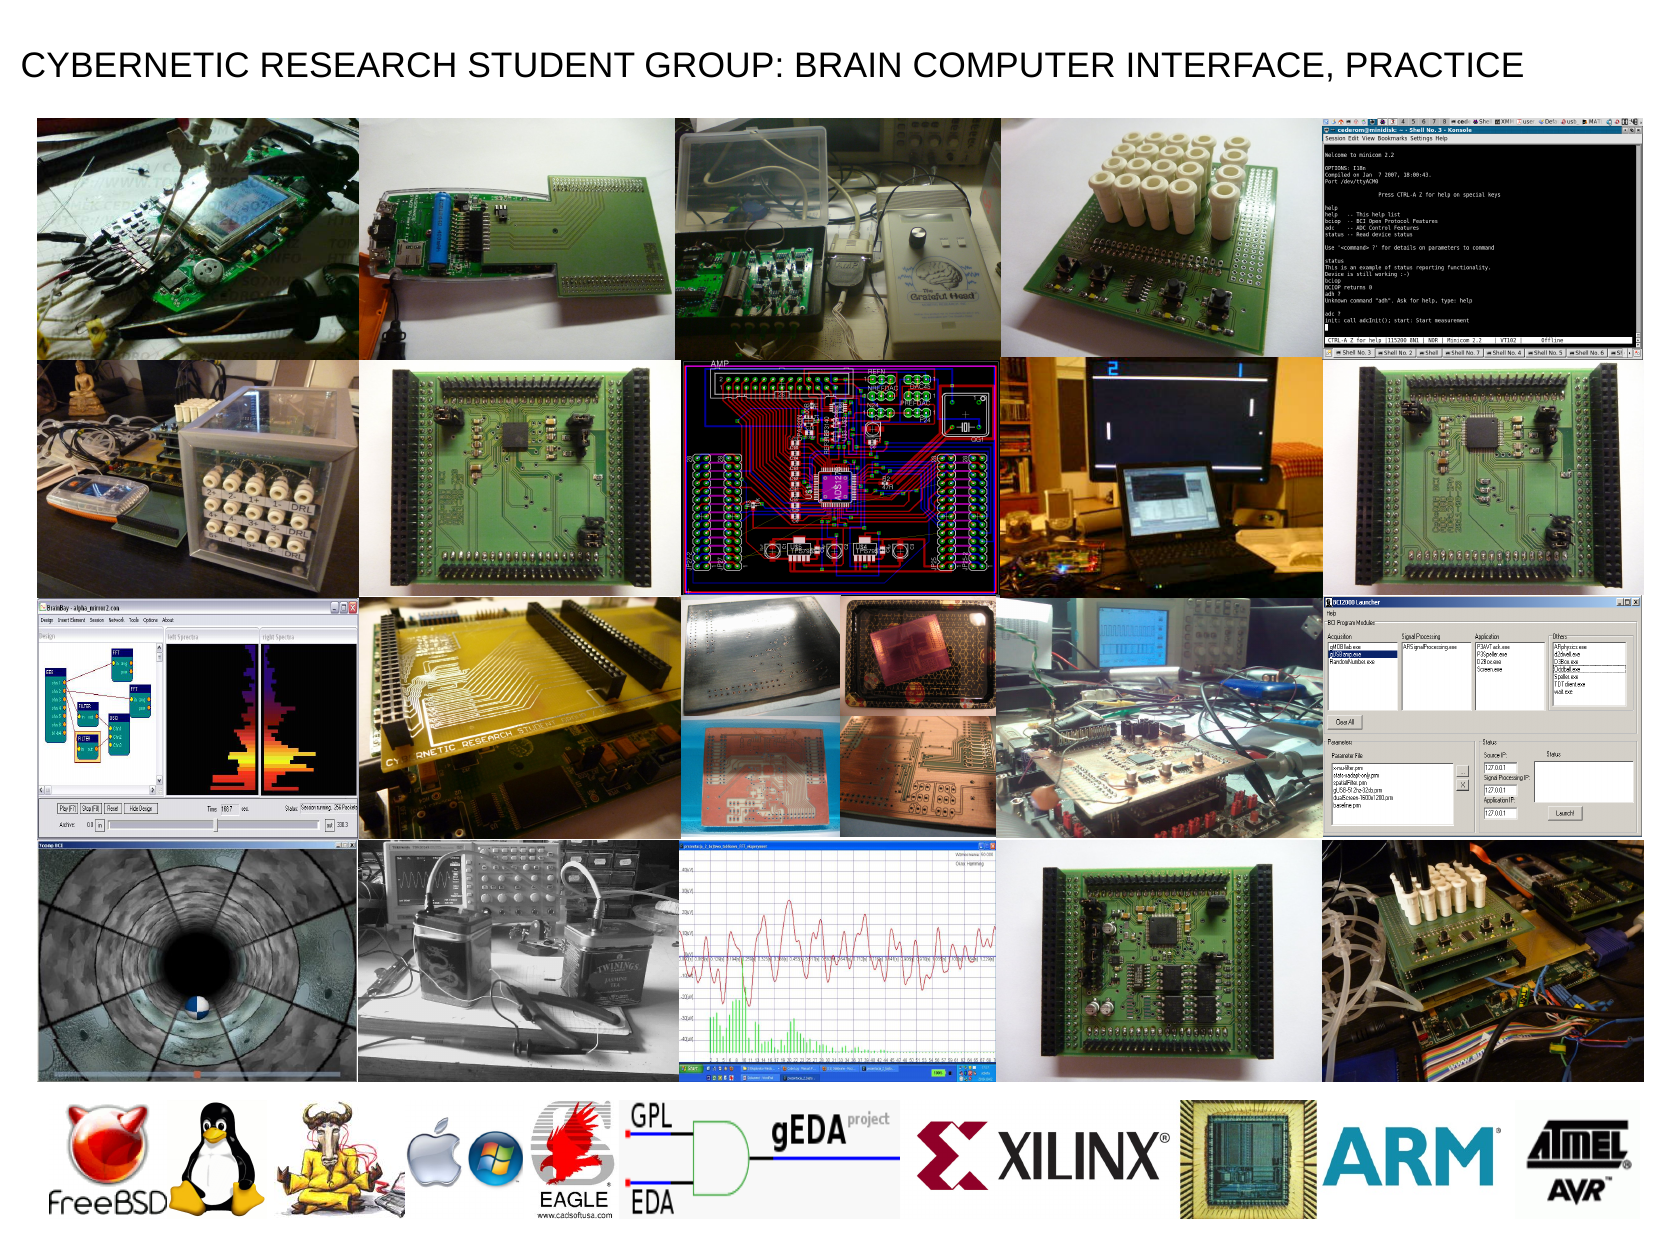

CYBERNETIC RESEARCH STUDENT GROUP: BRAIN COMPUTER INTERFACE, PRACTICE